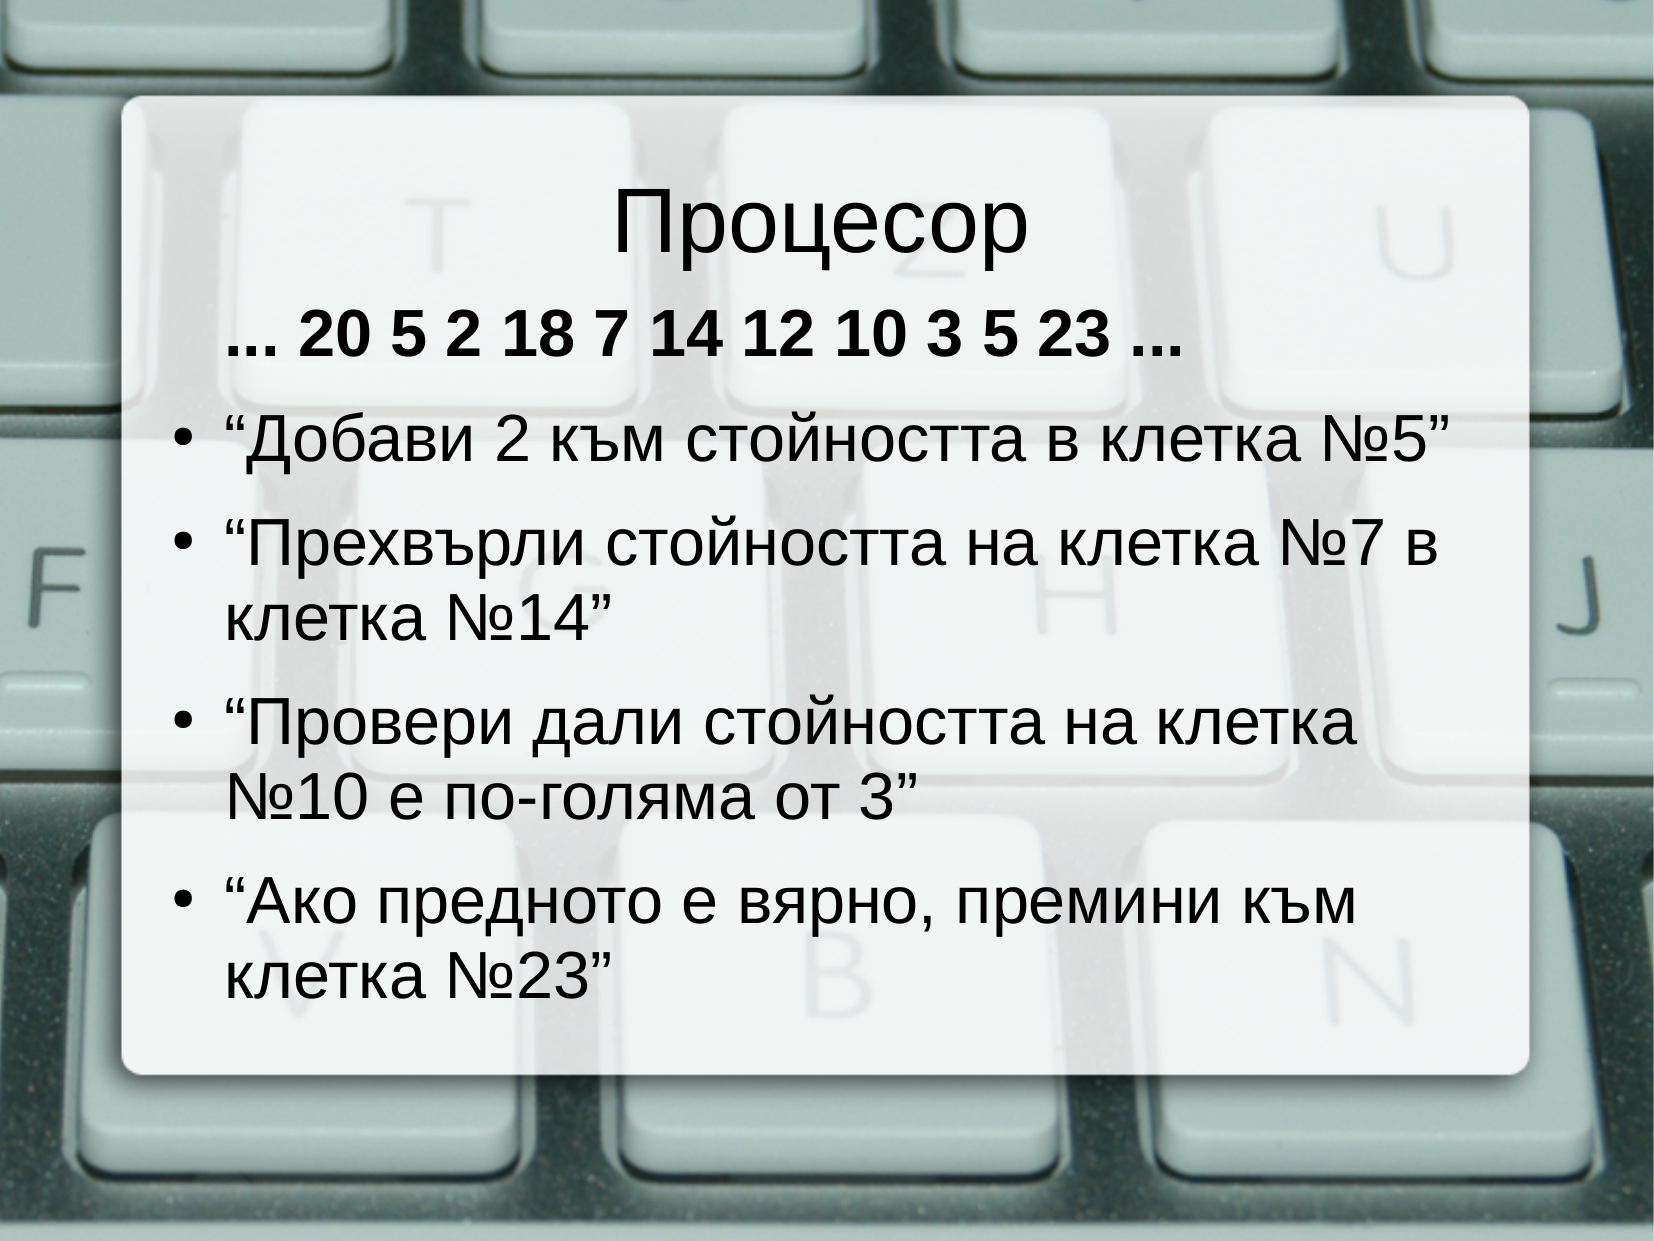

# Процесор
... 20 5 2 18 7 14 12 10 3 5 23 ...
“Добави 2 към стойността в клетка №5”
“Прехвърли стойността на клетка №7 в клетка №14”
“Провери дали стойността на клетка №10 е по-голяма от 3”
“Ако предното е вярно, премини към клетка №23”